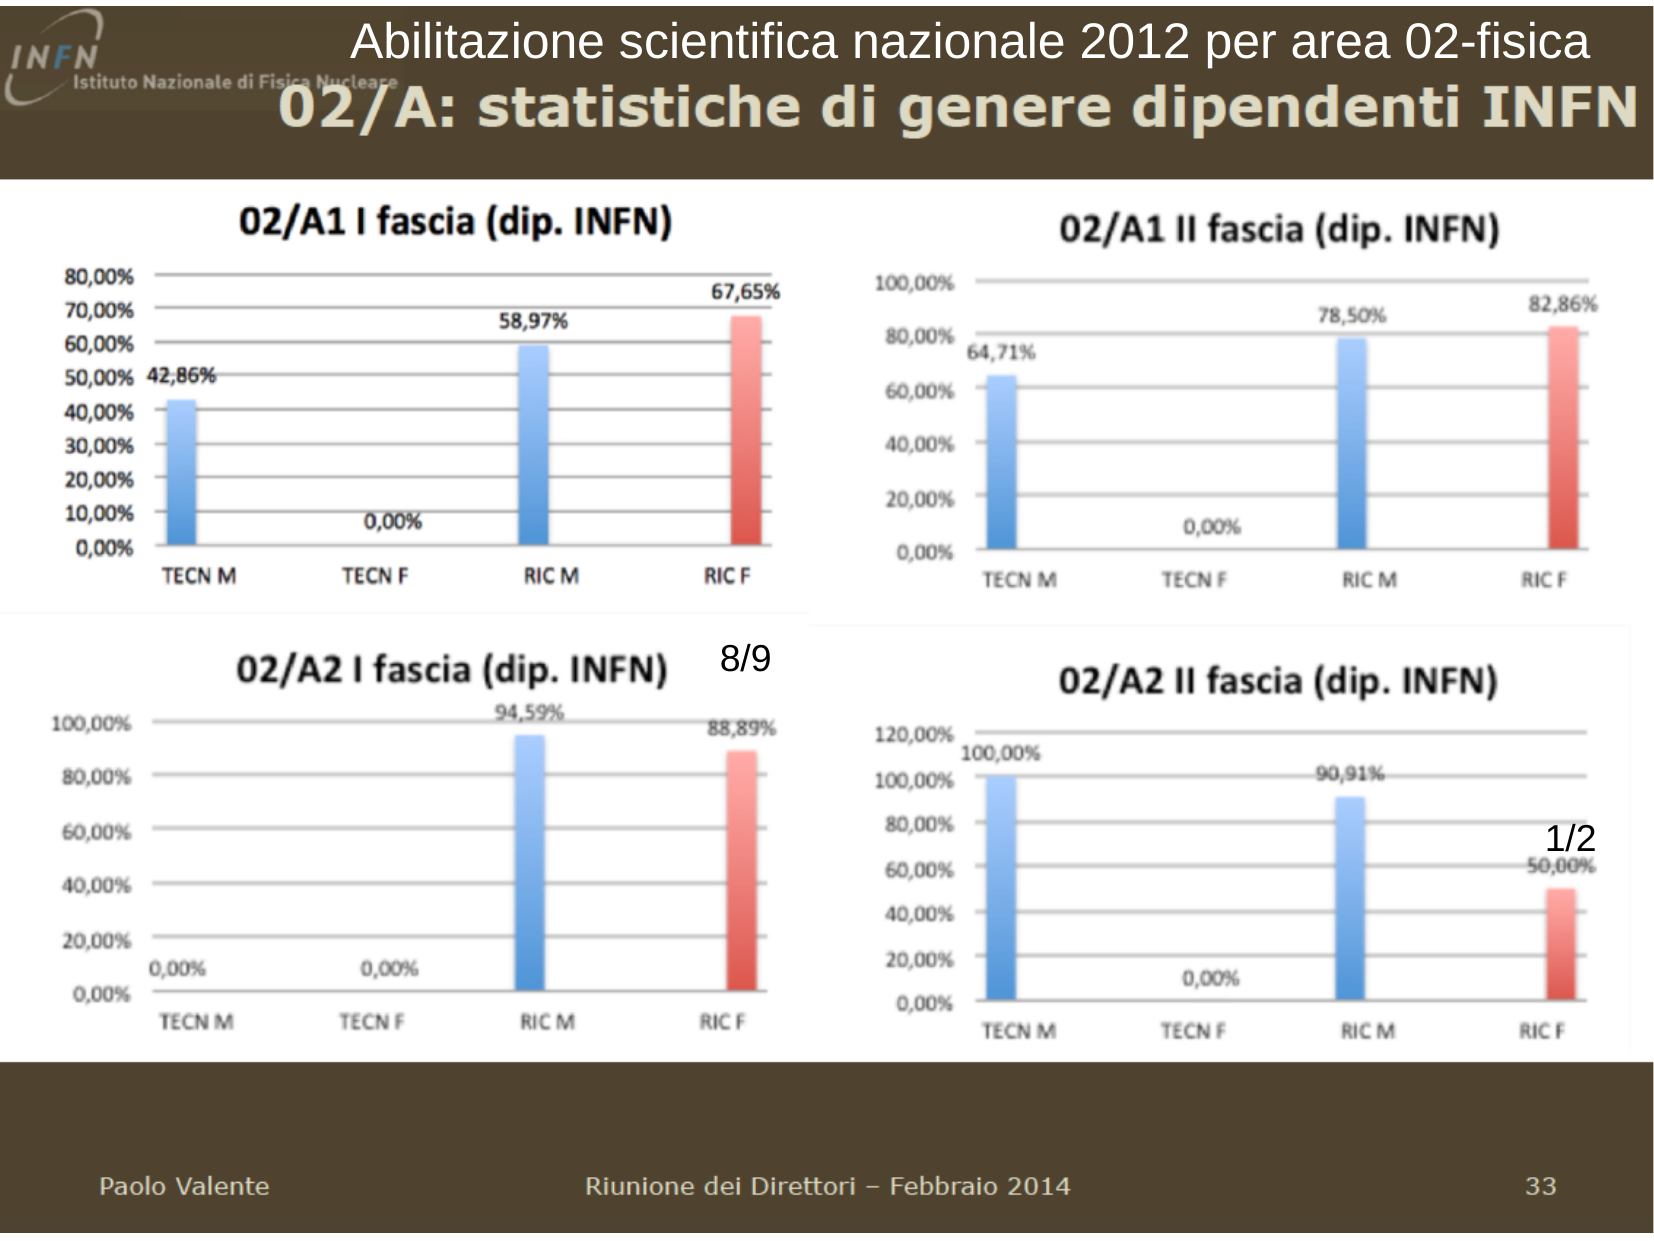

Abilitazione scientifica nazionale 2012 per area 02-fisica
8/9
1/2